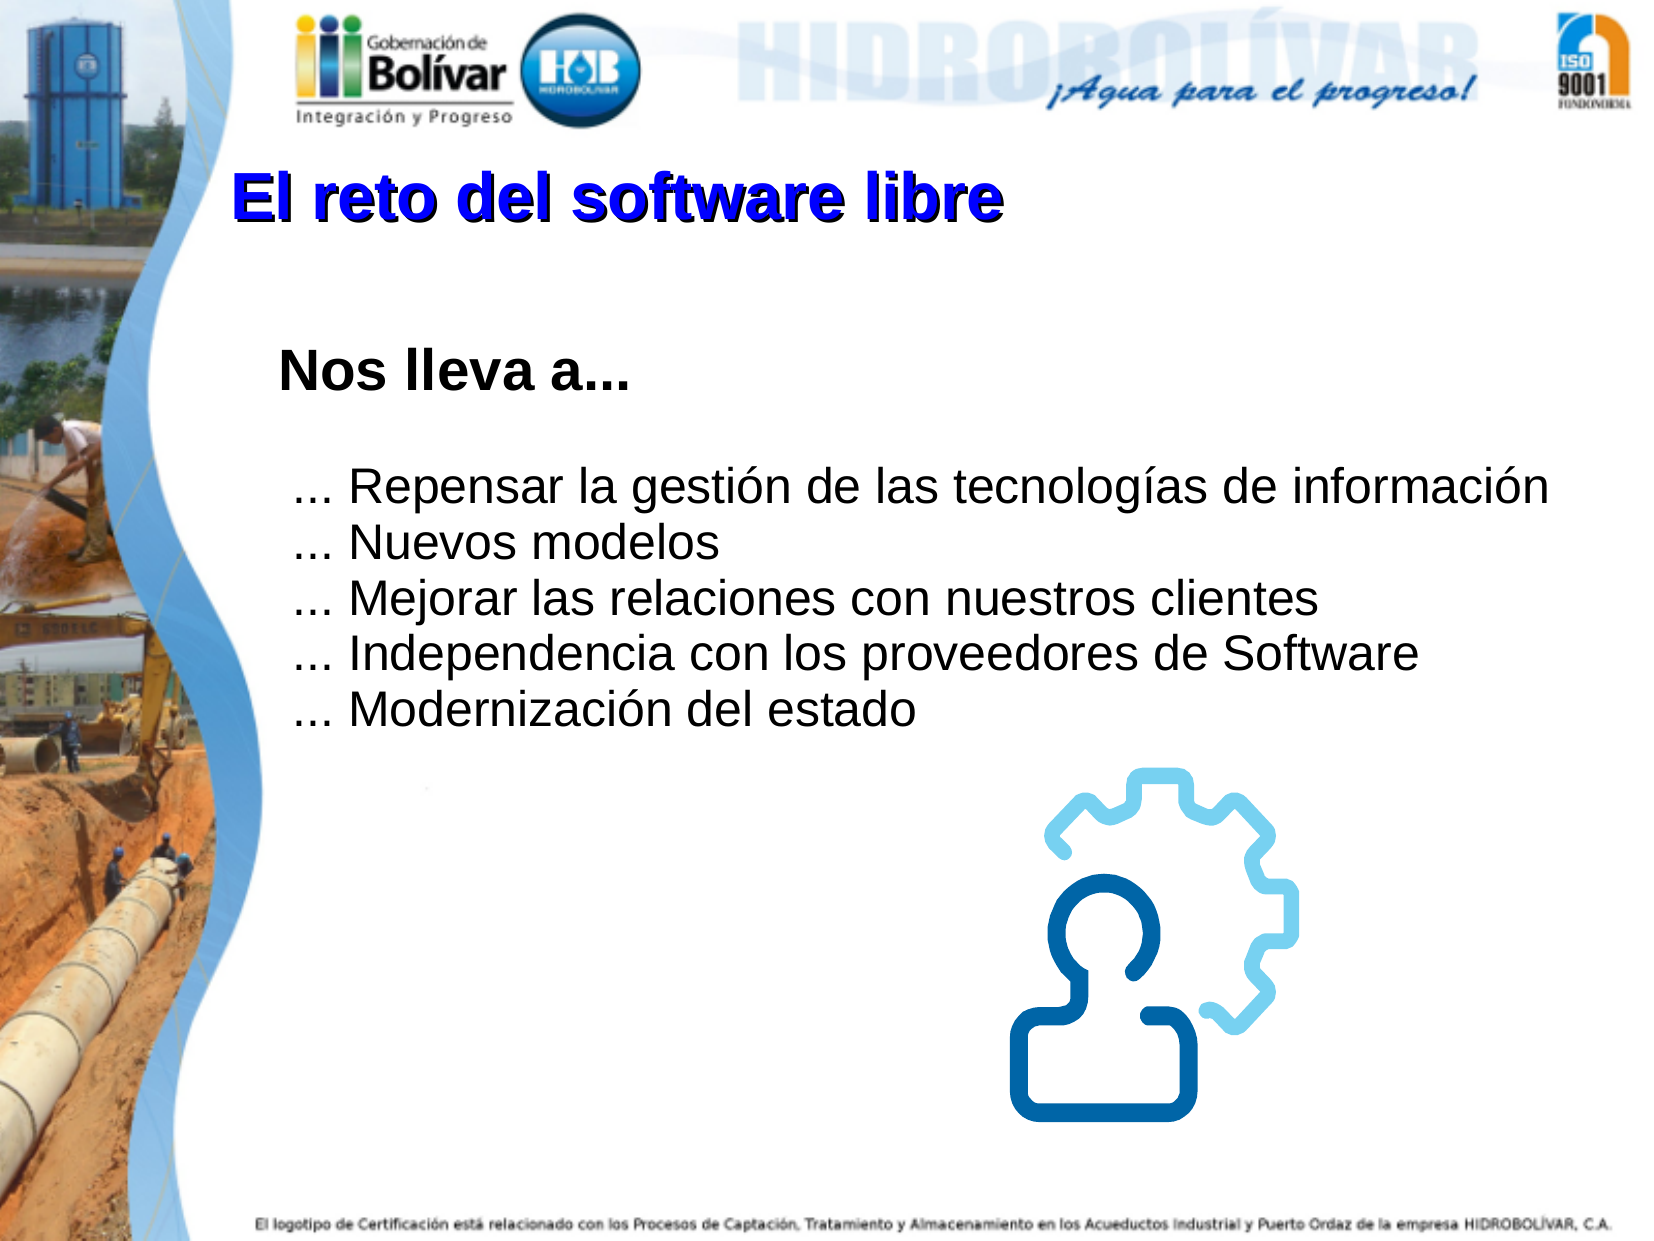

# El reto del software libre
Nos lleva a...
 ... Repensar la gestión de las tecnologías de información
 ... Nuevos modelos
 ... Mejorar las relaciones con nuestros clientes
 ... Independencia con los proveedores de Software
 ... Modernización del estado